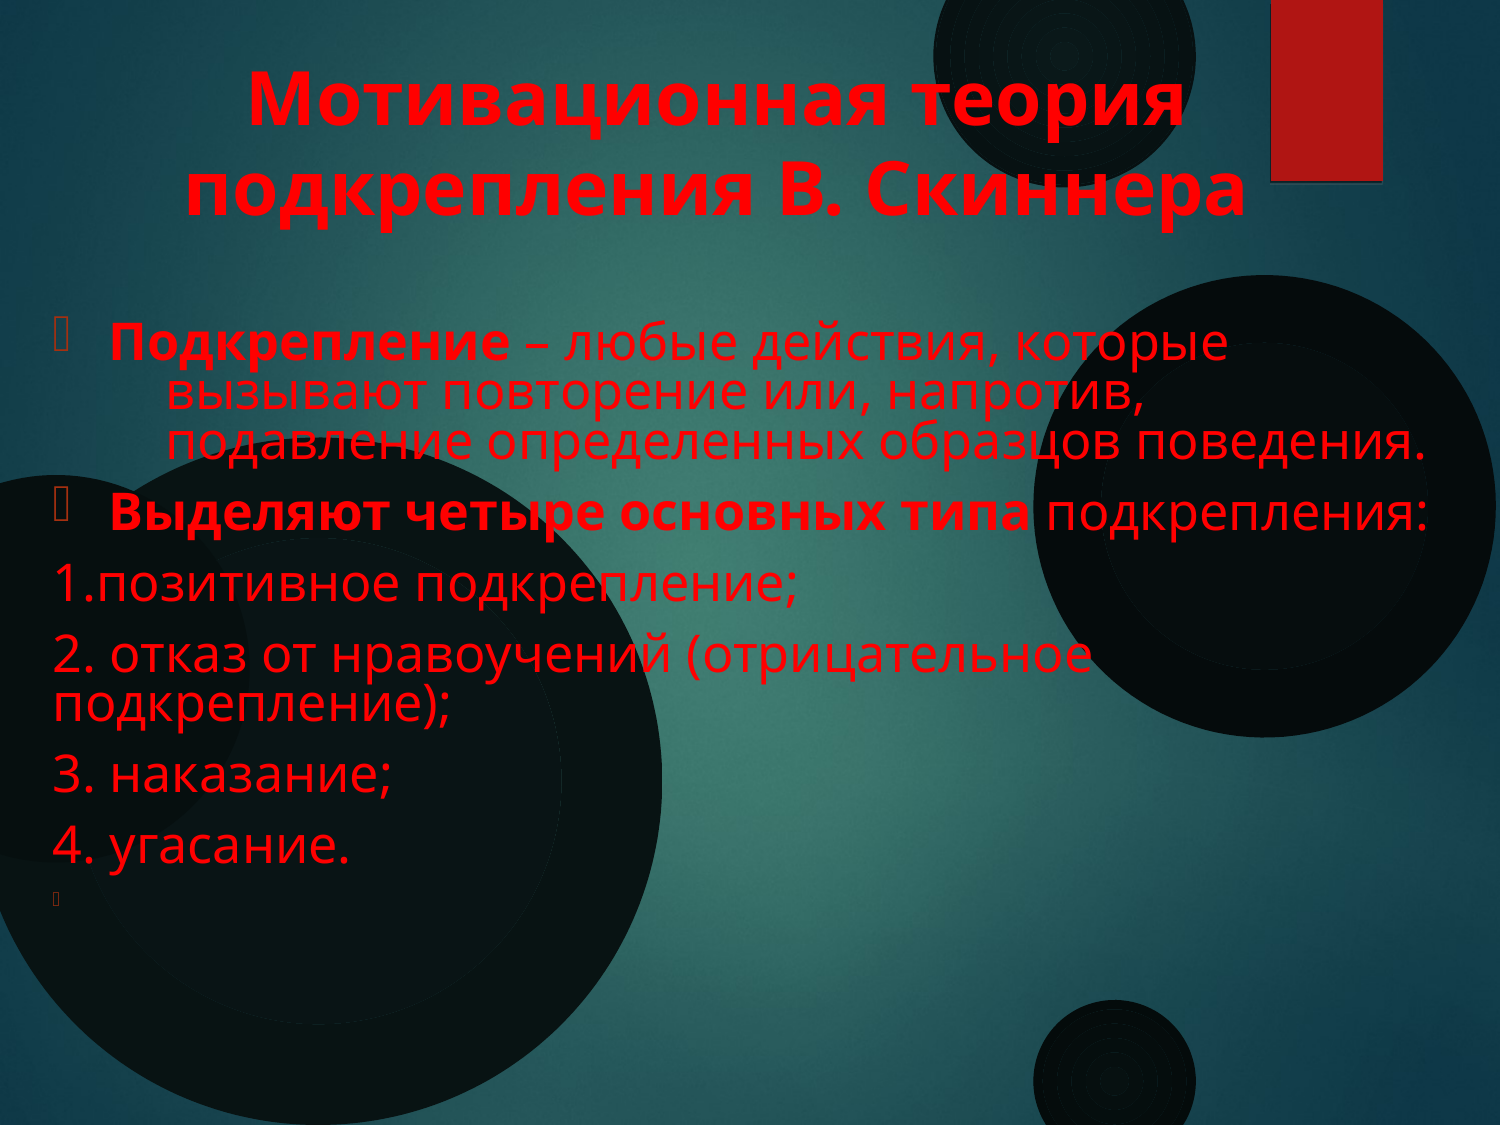

Мотивационная теория подкрепления В. Скиннера
Подкрепление – любые действия, которые вызывают повторение или, напротив, подавление определенных образцов поведения.
Выделяют четыре основных типа подкрепления:
1.позитивное подкрепление;
2. отказ от нравоучений (отрицательное подкрепление);
3. наказание;
4. угасание.